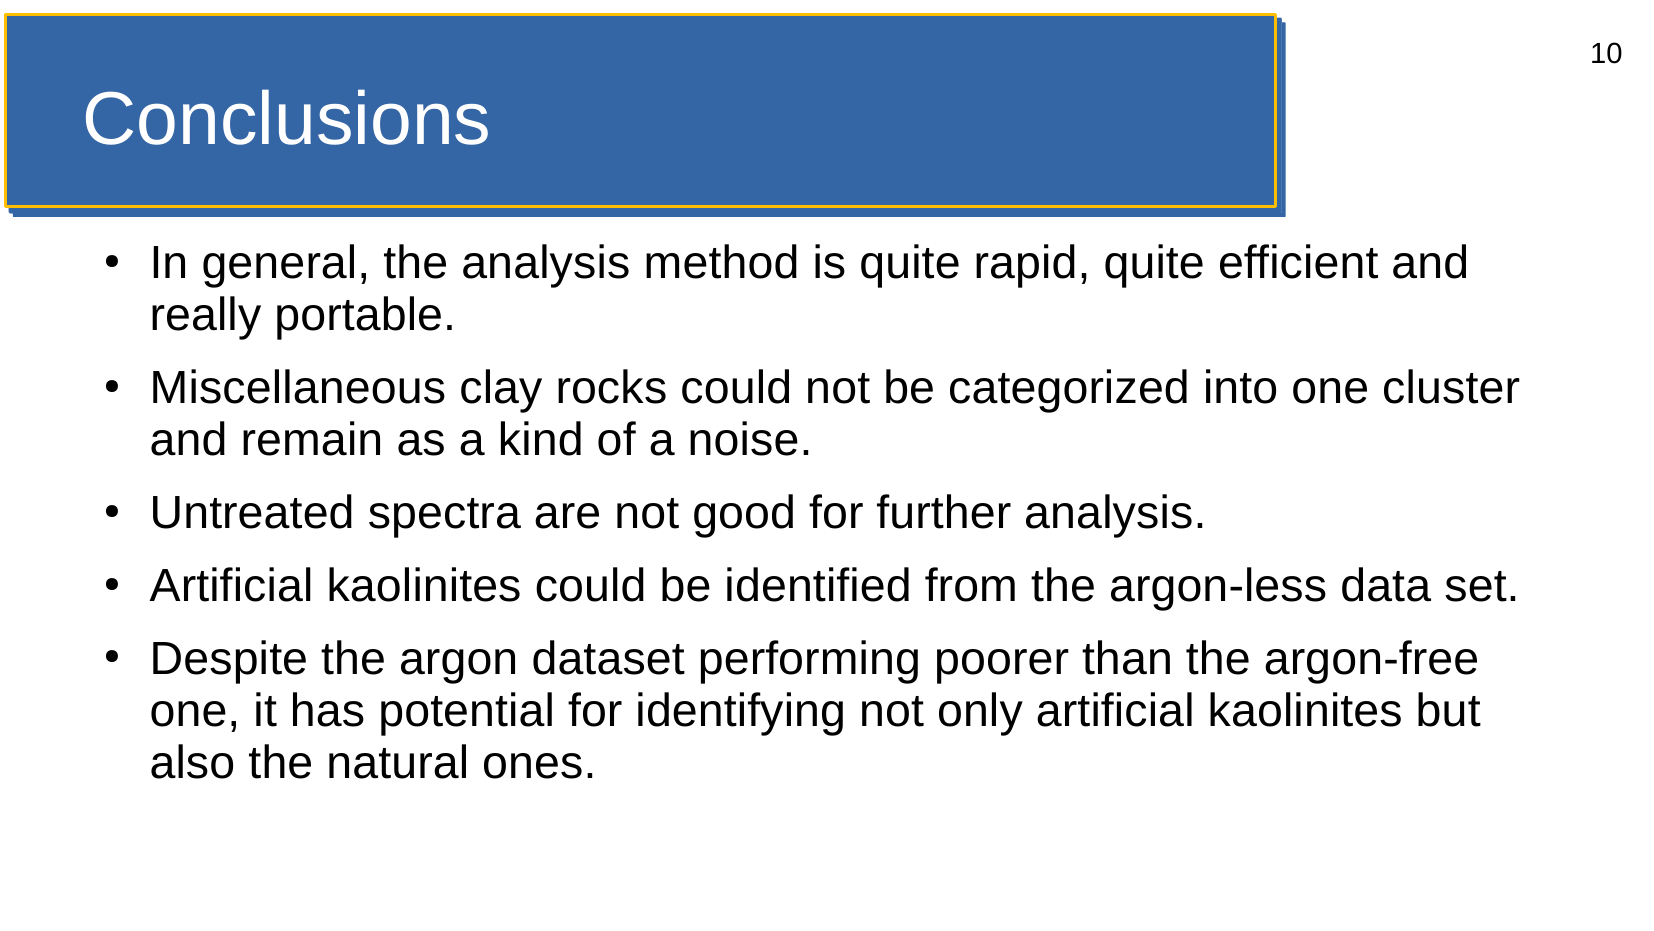

10
# Conclusions
In general, the analysis method is quite rapid, quite efficient and really portable.
Miscellaneous clay rocks could not be categorized into one cluster and remain as a kind of a noise.
Untreated spectra are not good for further analysis.
Artificial kaolinites could be identified from the argon-less data set.
Despite the argon dataset performing poorer than the argon-free one, it has potential for identifying not only artificial kaolinites but also the natural ones.